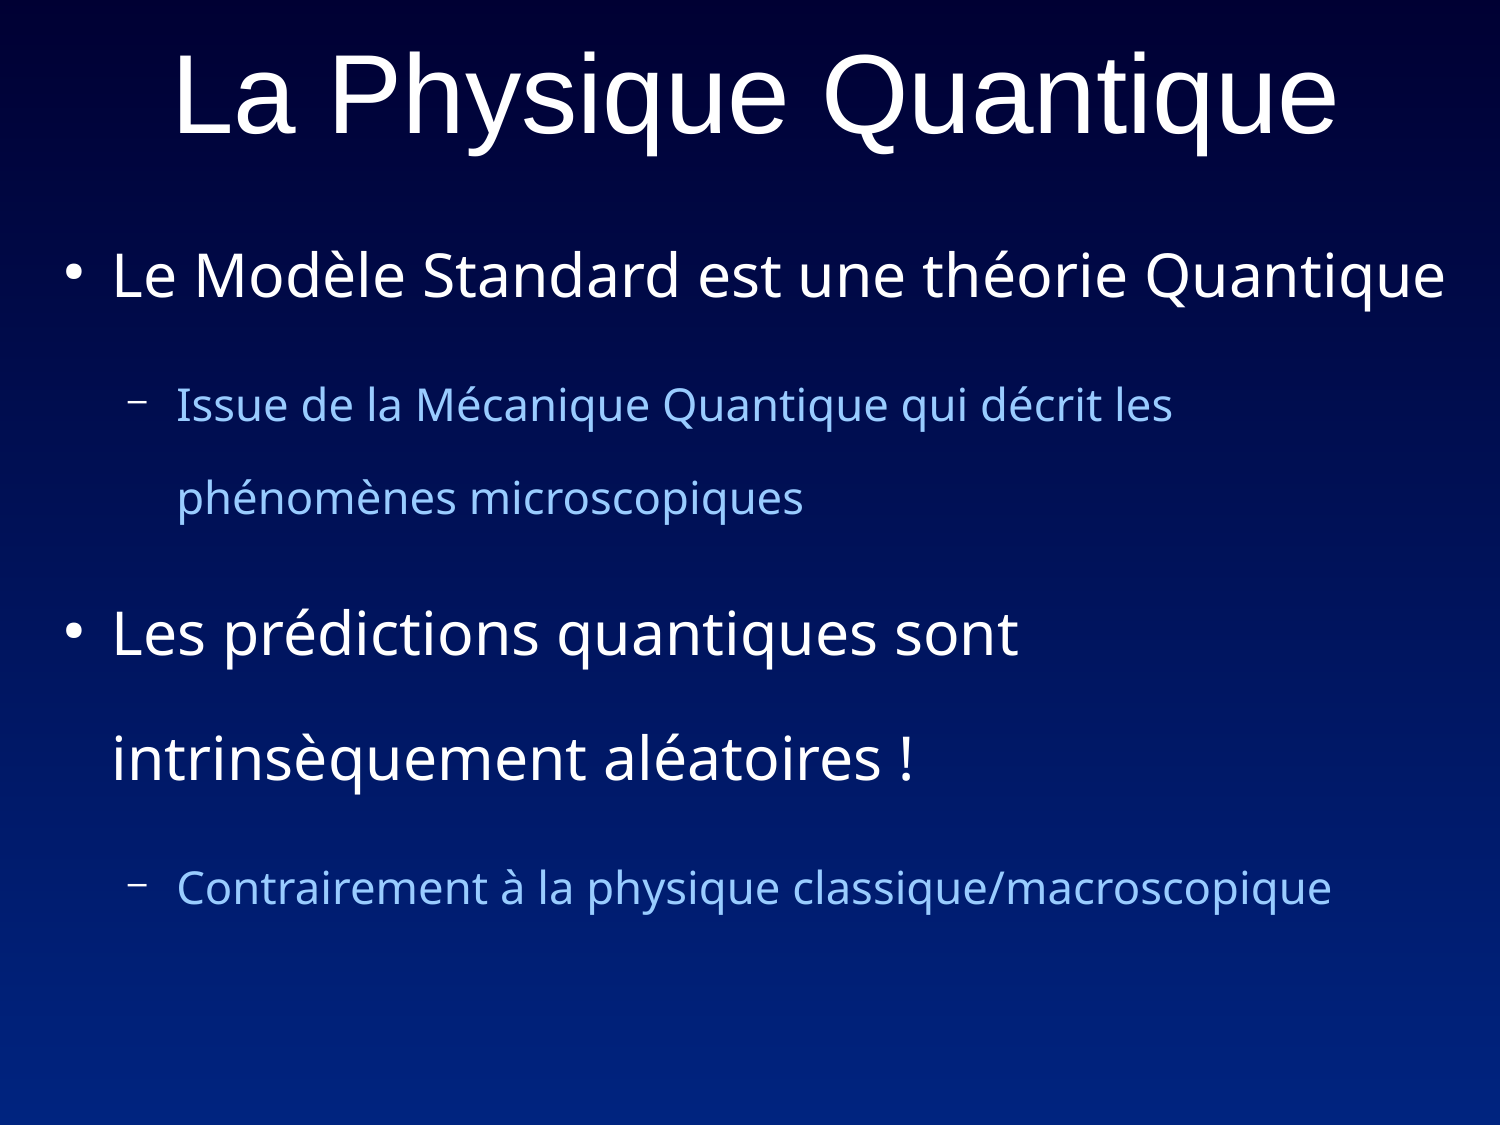

# La Physique Quantique
Le Modèle Standard est une théorie Quantique
Issue de la Mécanique Quantique qui décrit les phénomènes microscopiques
Les prédictions quantiques sont intrinsèquement aléatoires !
Contrairement à la physique classique/macroscopique